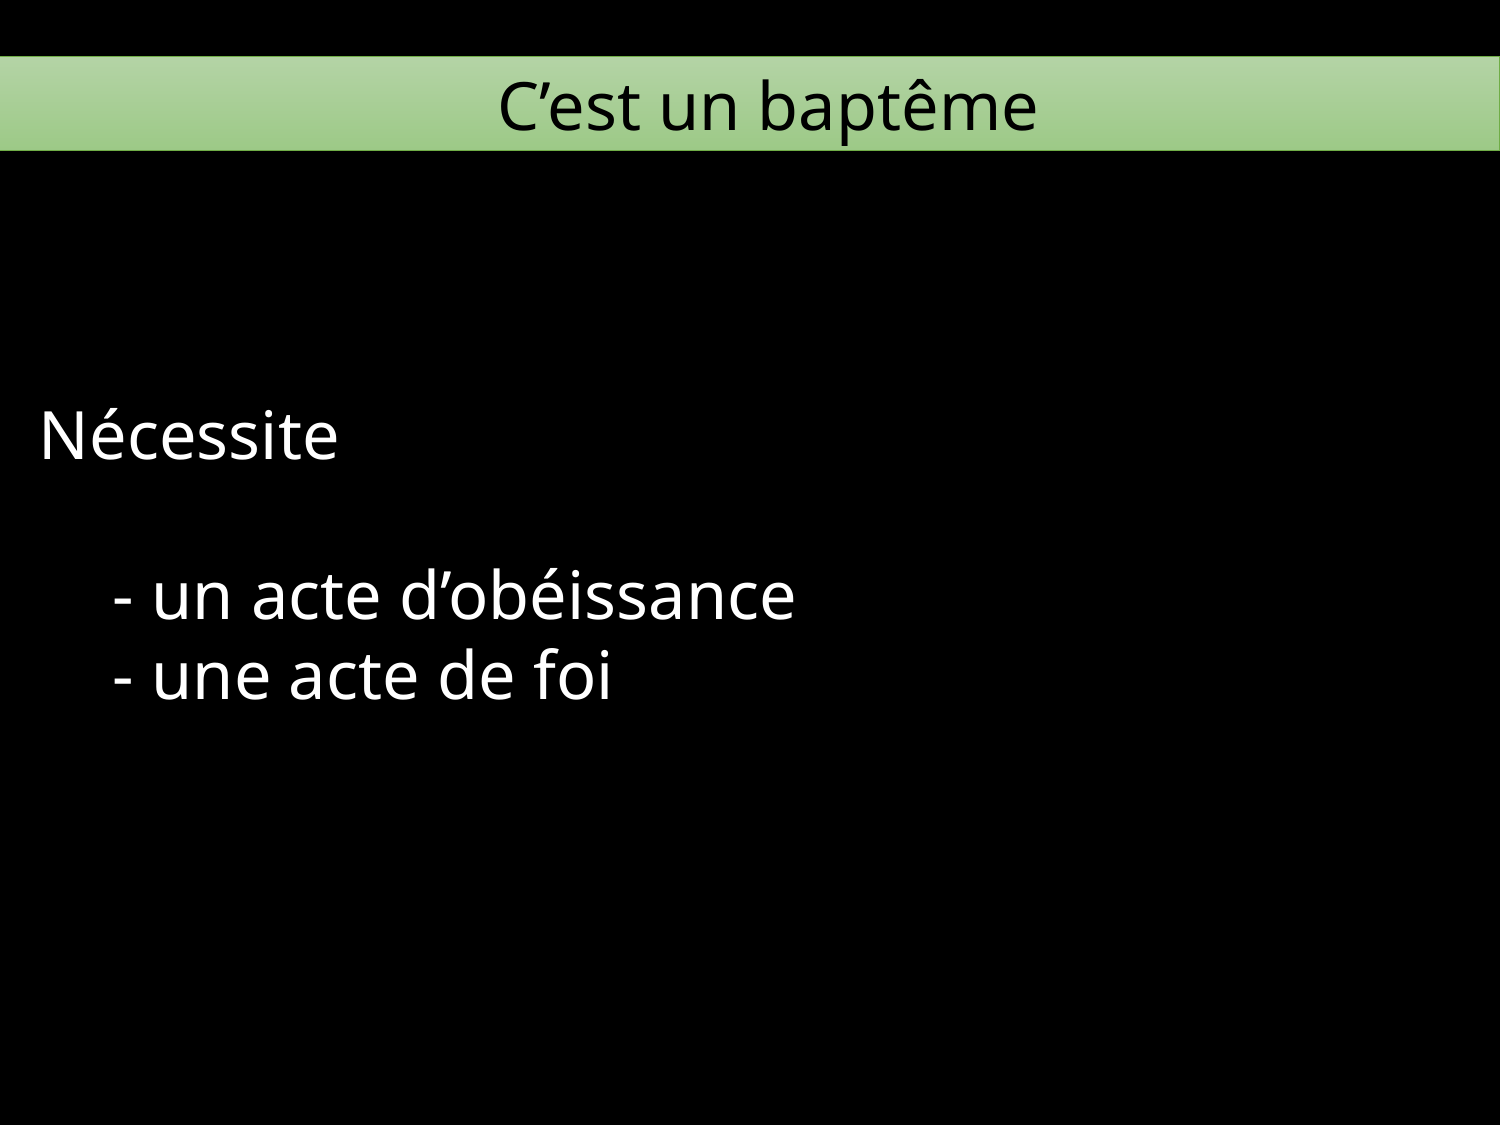

C’est un baptême
Nécessite
	- un acte d’obéissance
	- une acte de foi